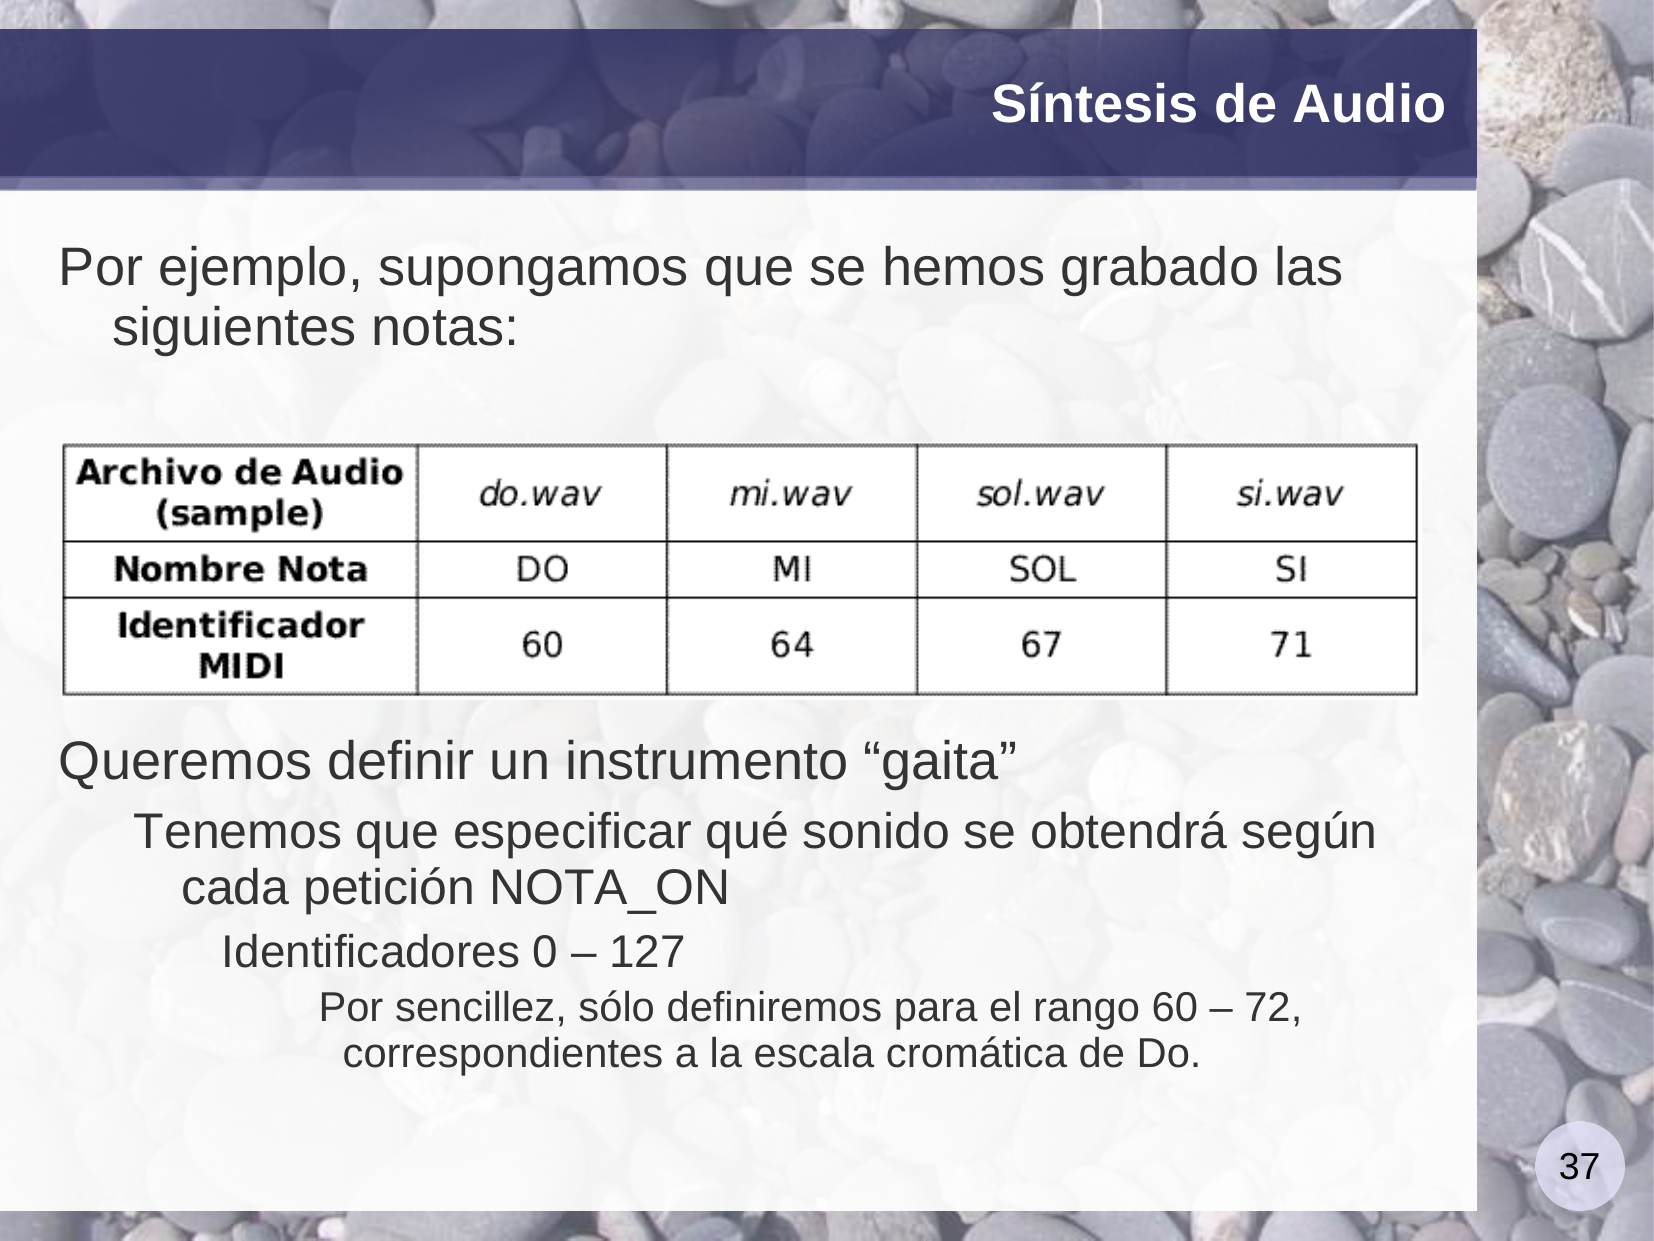

# Síntesis de Audio
Por ejemplo, supongamos que se hemos grabado las siguientes notas:
Queremos definir un instrumento “gaita”
Tenemos que especificar qué sonido se obtendrá según cada petición NOTA_ON
 Identificadores 0 – 127
 Por sencillez, sólo definiremos para el rango 60 – 72, correspondientes a la escala cromática de Do.